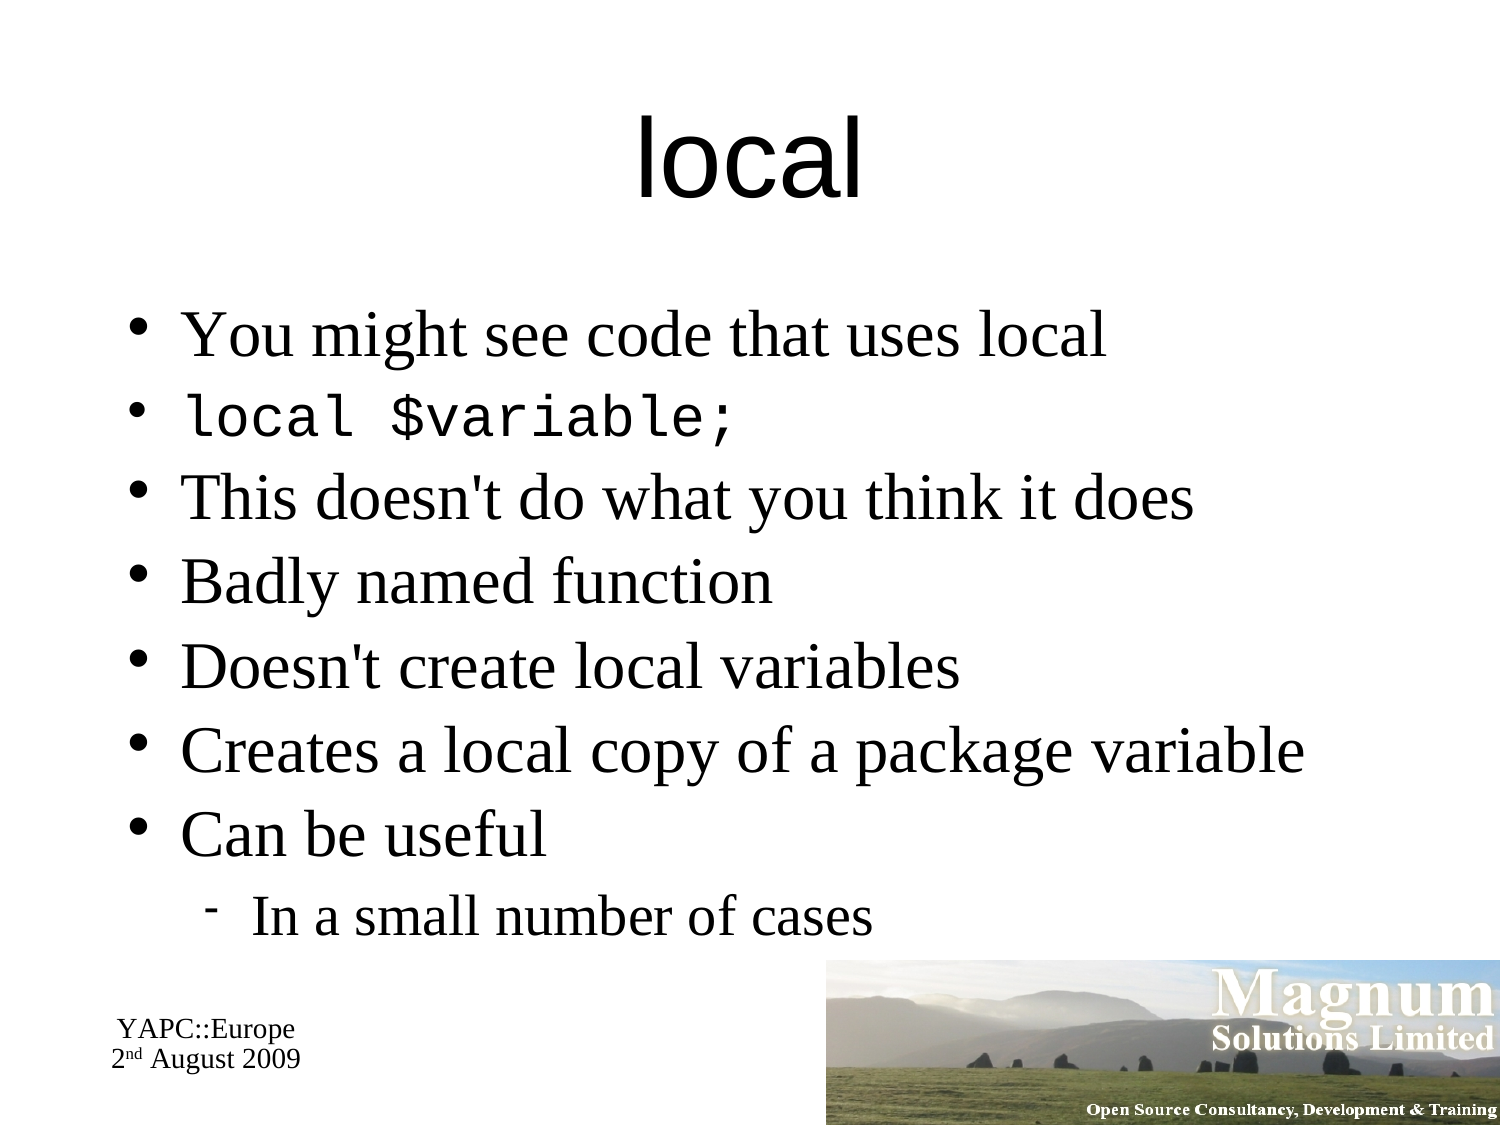

# local
You might see code that uses local
local $variable;
This doesn't do what you think it does
Badly named function
Doesn't create local variables
Creates a local copy of a package variable
Can be useful
In a small number of cases
13